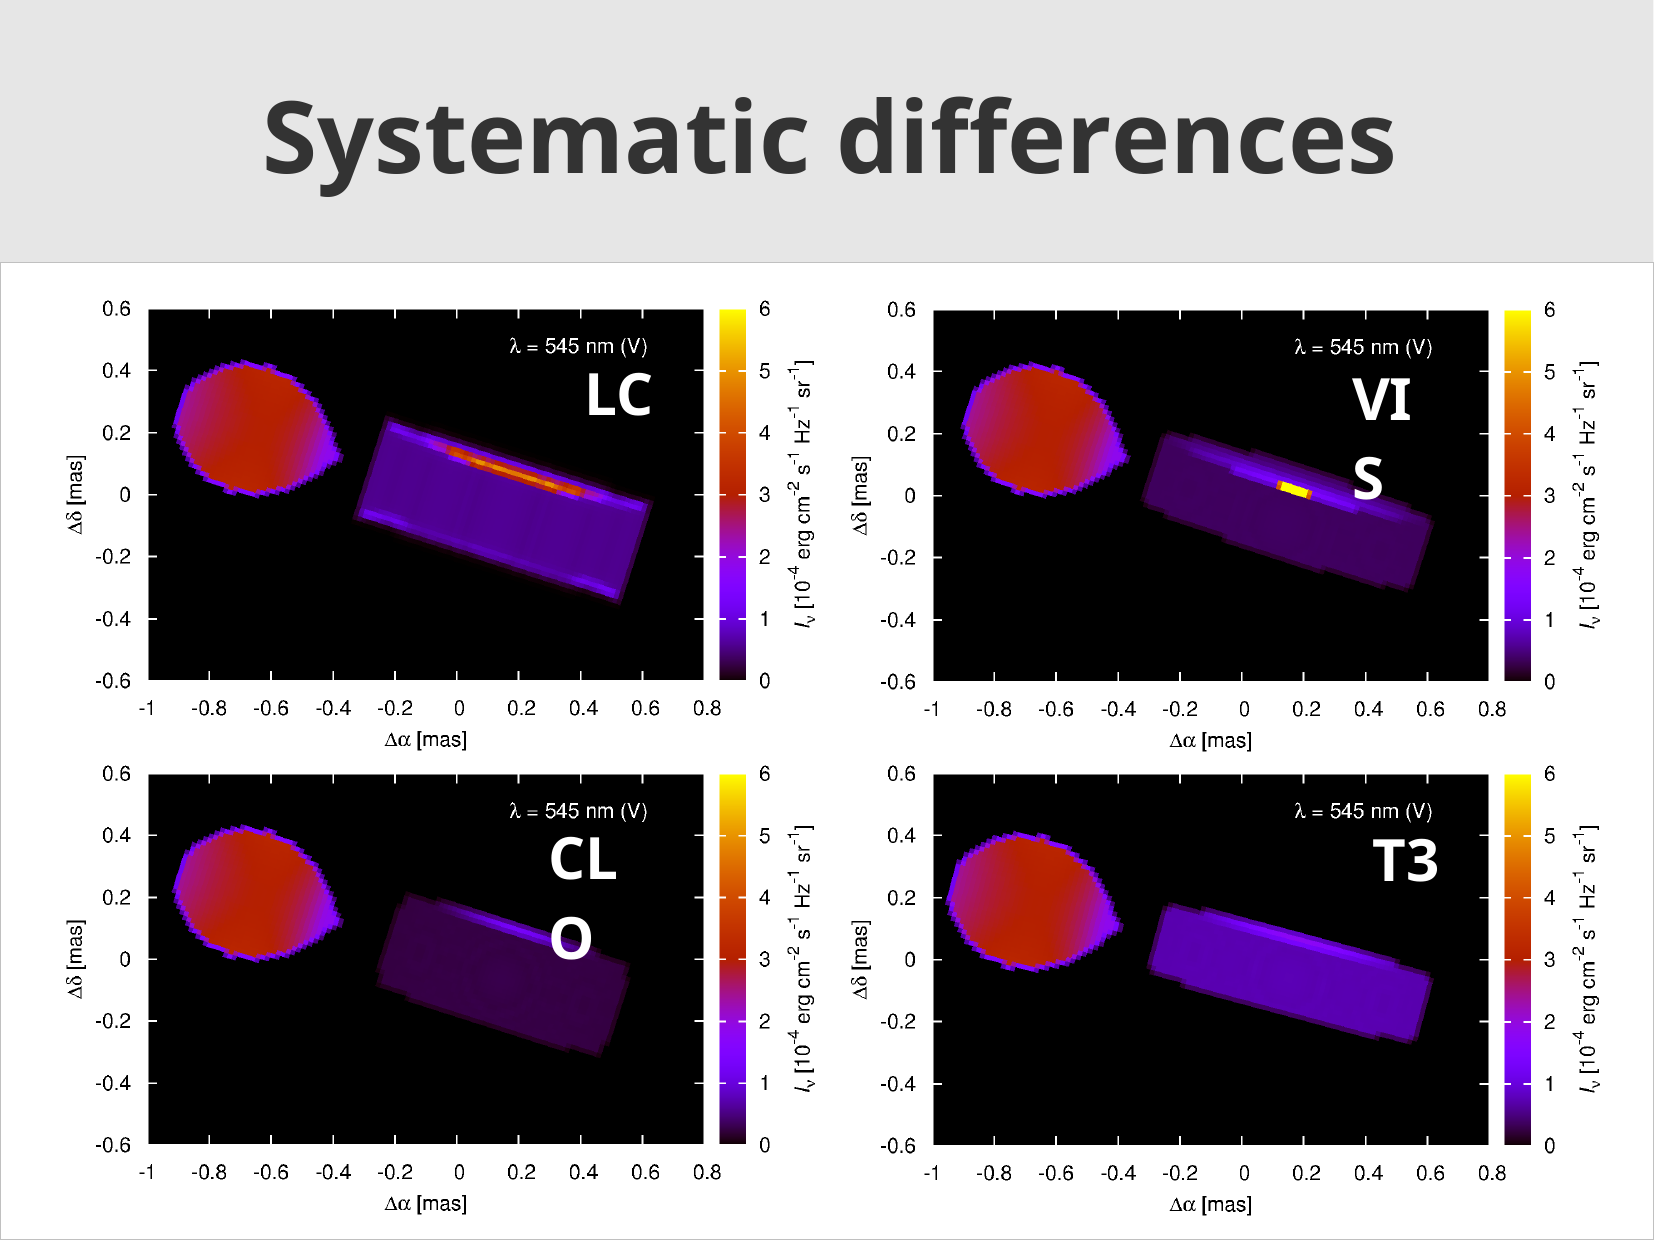

# Systematic differences
LC
VIS
CLO
T3